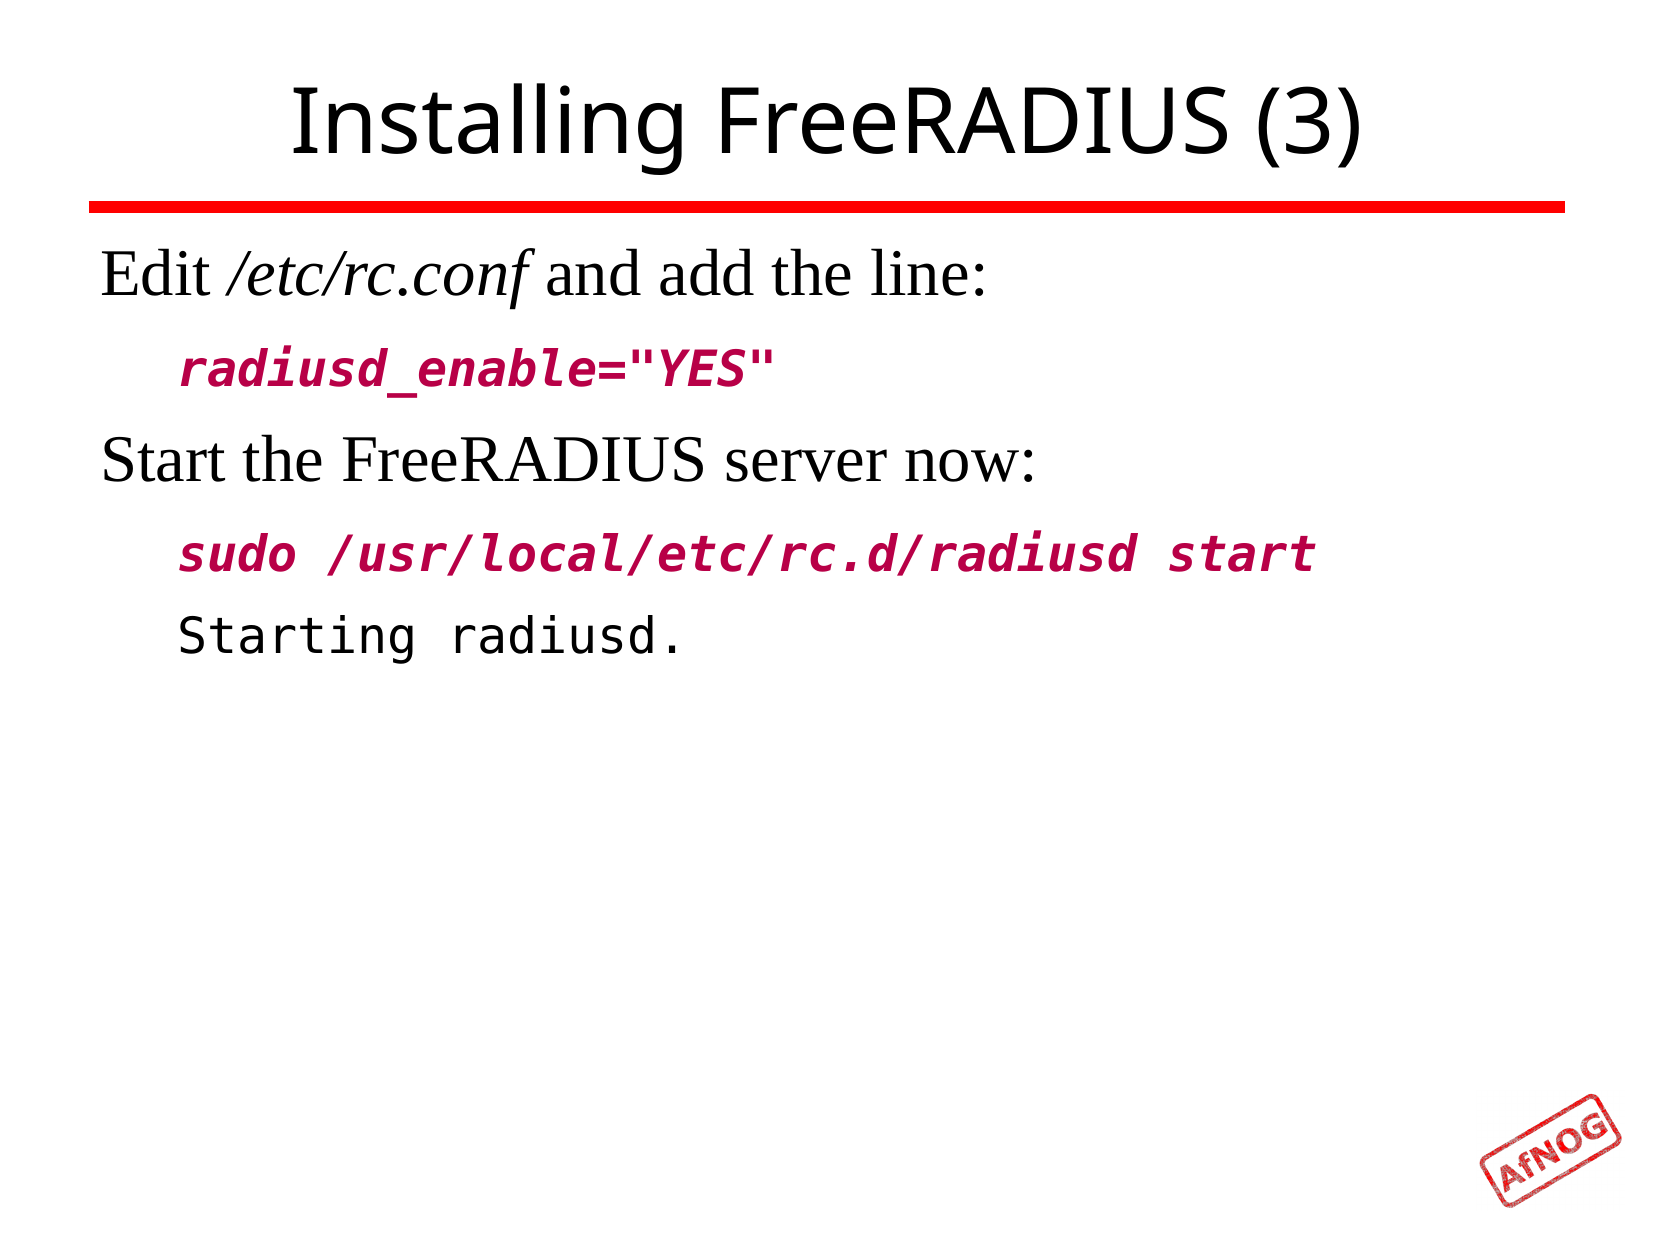

# Installing FreeRADIUS (3)
Edit /etc/rc.conf and add the line:
radiusd_enable="YES"
Start the FreeRADIUS server now:
sudo /usr/local/etc/rc.d/radiusd start
Starting radiusd.